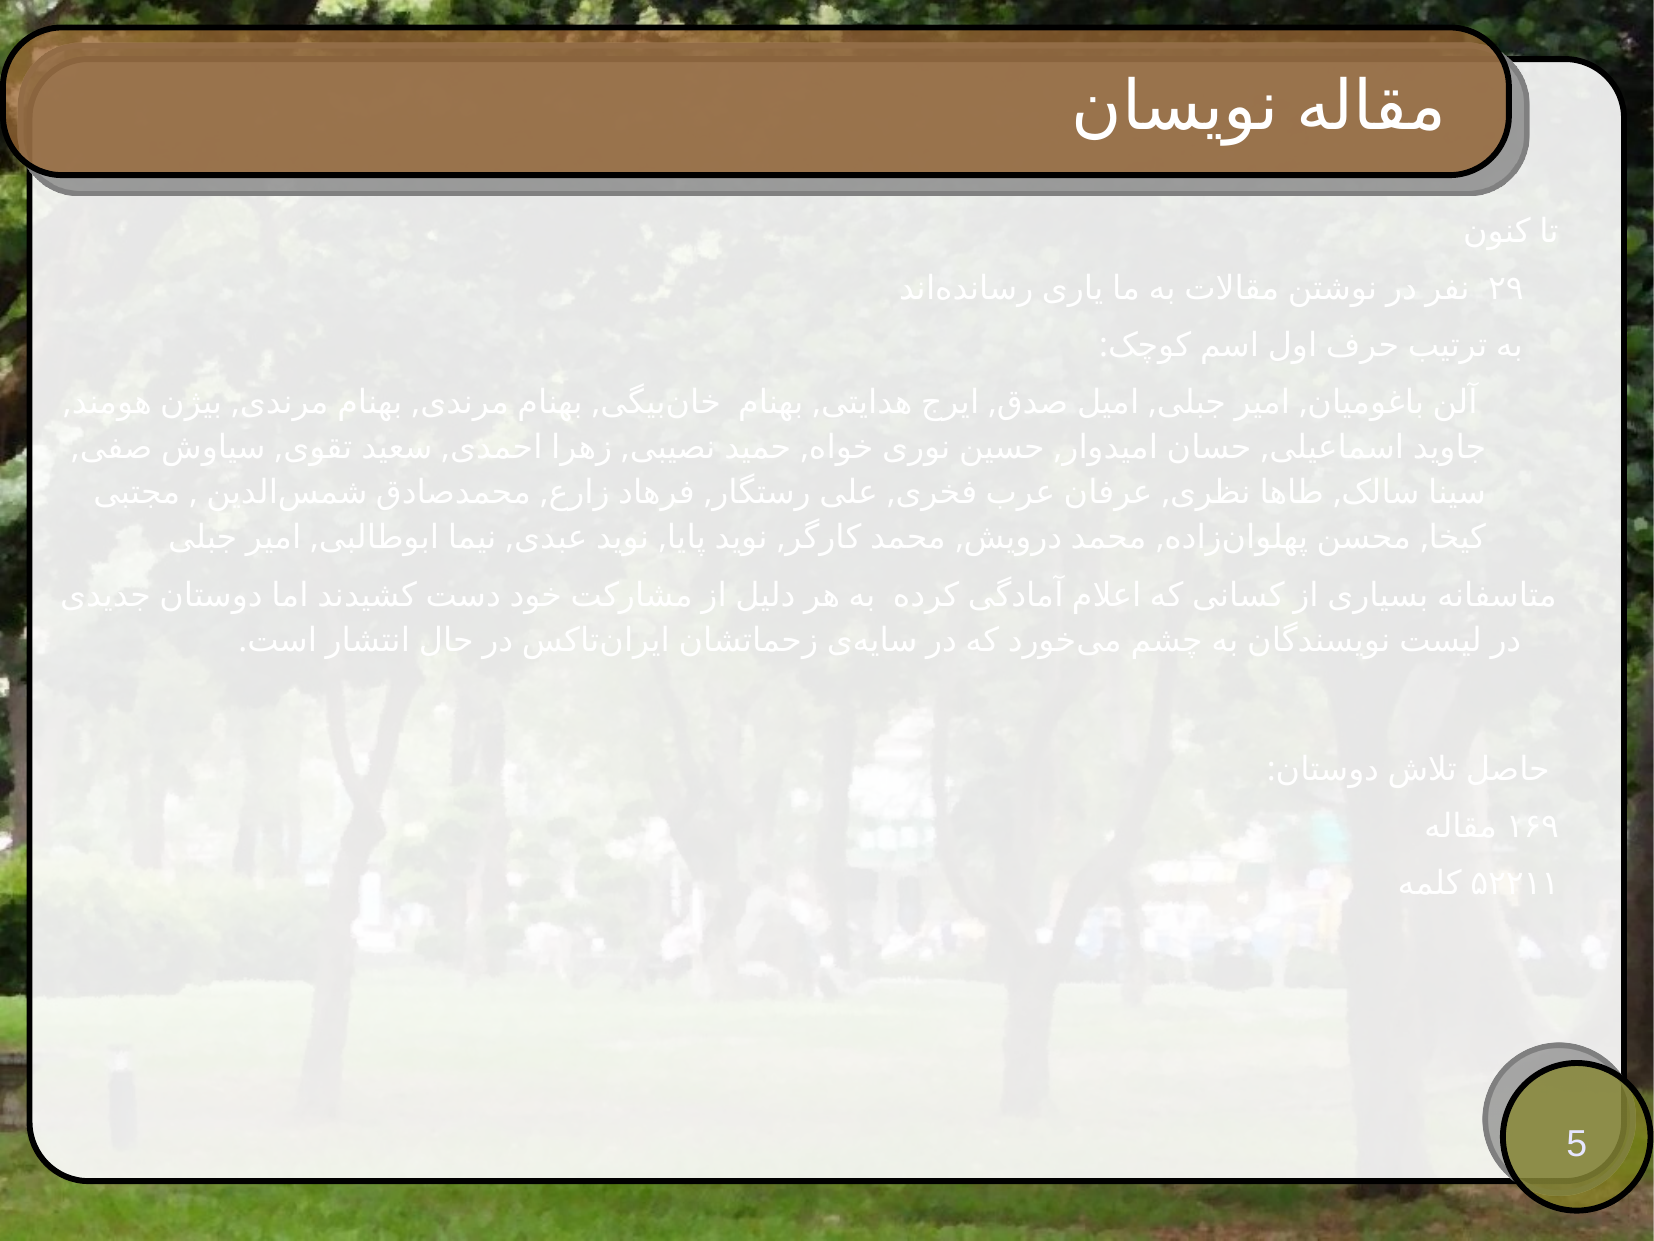

# مقاله نویسان
تا کنون
۲۹ نفر در نوشتن مقالات به ما یاری رسانده‌اند
به ترتیب حرف اول اسم کوچک:
 آلن باغومیان, امیر جبلی, امیل صدق, ایرج هدایتی, بهنام خان‌بیگی, بهنام مرندی, بهنام مرندی, بیژن هومند, جاوید اسماعیلی, حسان امیدوار, حسین نوری خواه, حمید نصیبی, زهرا احمدی, سعید تقوی, سیاوش صفی, سینا سالک, طاها نظری, عرفان عرب فخری, علی رستگار, فرهاد زارع, محمدصادق شمس‌‌الدین , مجتبی کیخا, محسن پهلوان‌زاده, محمد درویش, محمد کارگر, نوید پایا, نوید عبدی, نیما ابوطالبی, امیر جبلی
متاسفانه بسیاری از کسانی که اعلام آمادگی کرده به هر دلیل از مشارکت خود دست کشیدند اما دوستان جدیدی در لیست نویسندگان به چشم می‌خورد که در سایه‌ی زحماتشان ایران‌تاکس در حال انتشار است.
 حاصل تلاش دوستان:
۱۶۹ مقاله
۵۲۲۱۱ کلمه
5